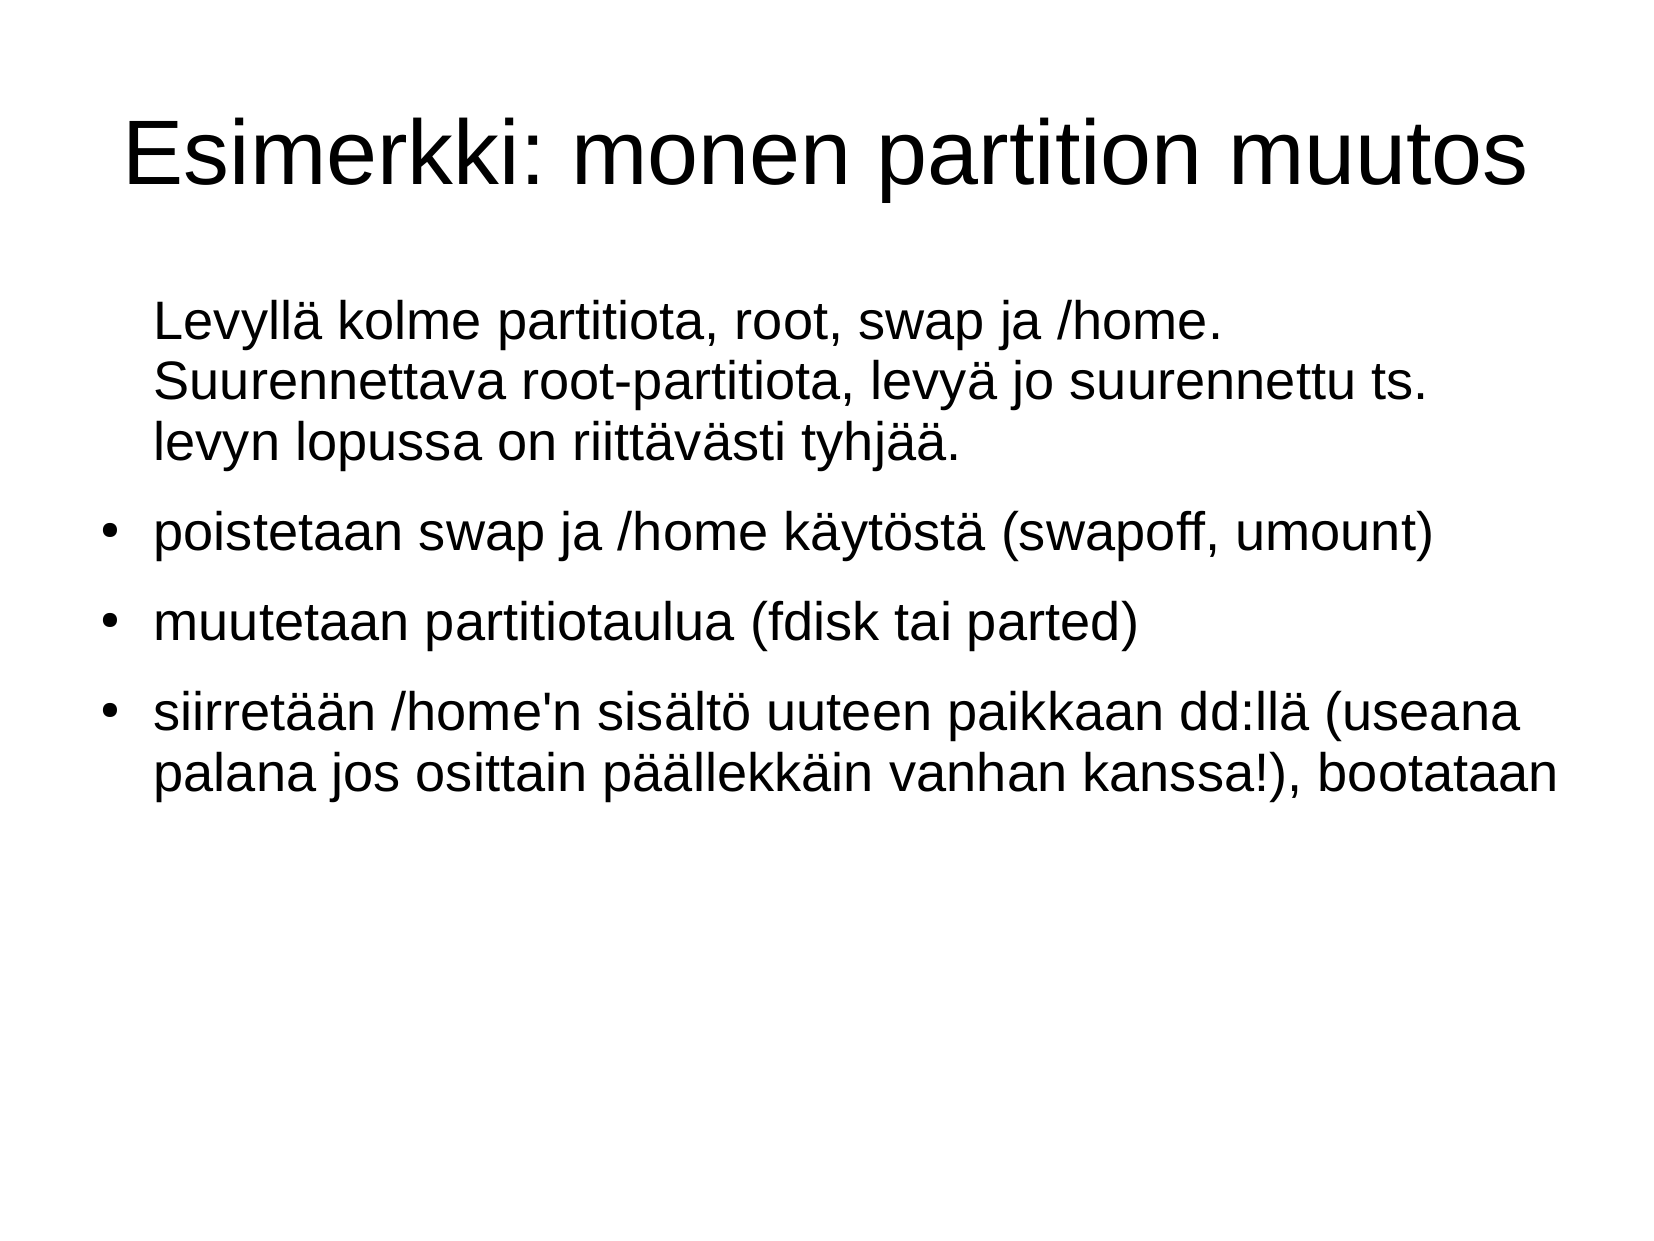

# Esimerkki: monen partition muutos
Levyllä kolme partitiota, root, swap ja /home. Suurennettava root-partitiota, levyä jo suurennettu ts. levyn lopussa on riittävästi tyhjää.
poistetaan swap ja /home käytöstä (swapoff, umount)
muutetaan partitiotaulua (fdisk tai parted)
siirretään /home'n sisältö uuteen paikkaan dd:llä (useana palana jos osittain päällekkäin vanhan kanssa!), bootataan